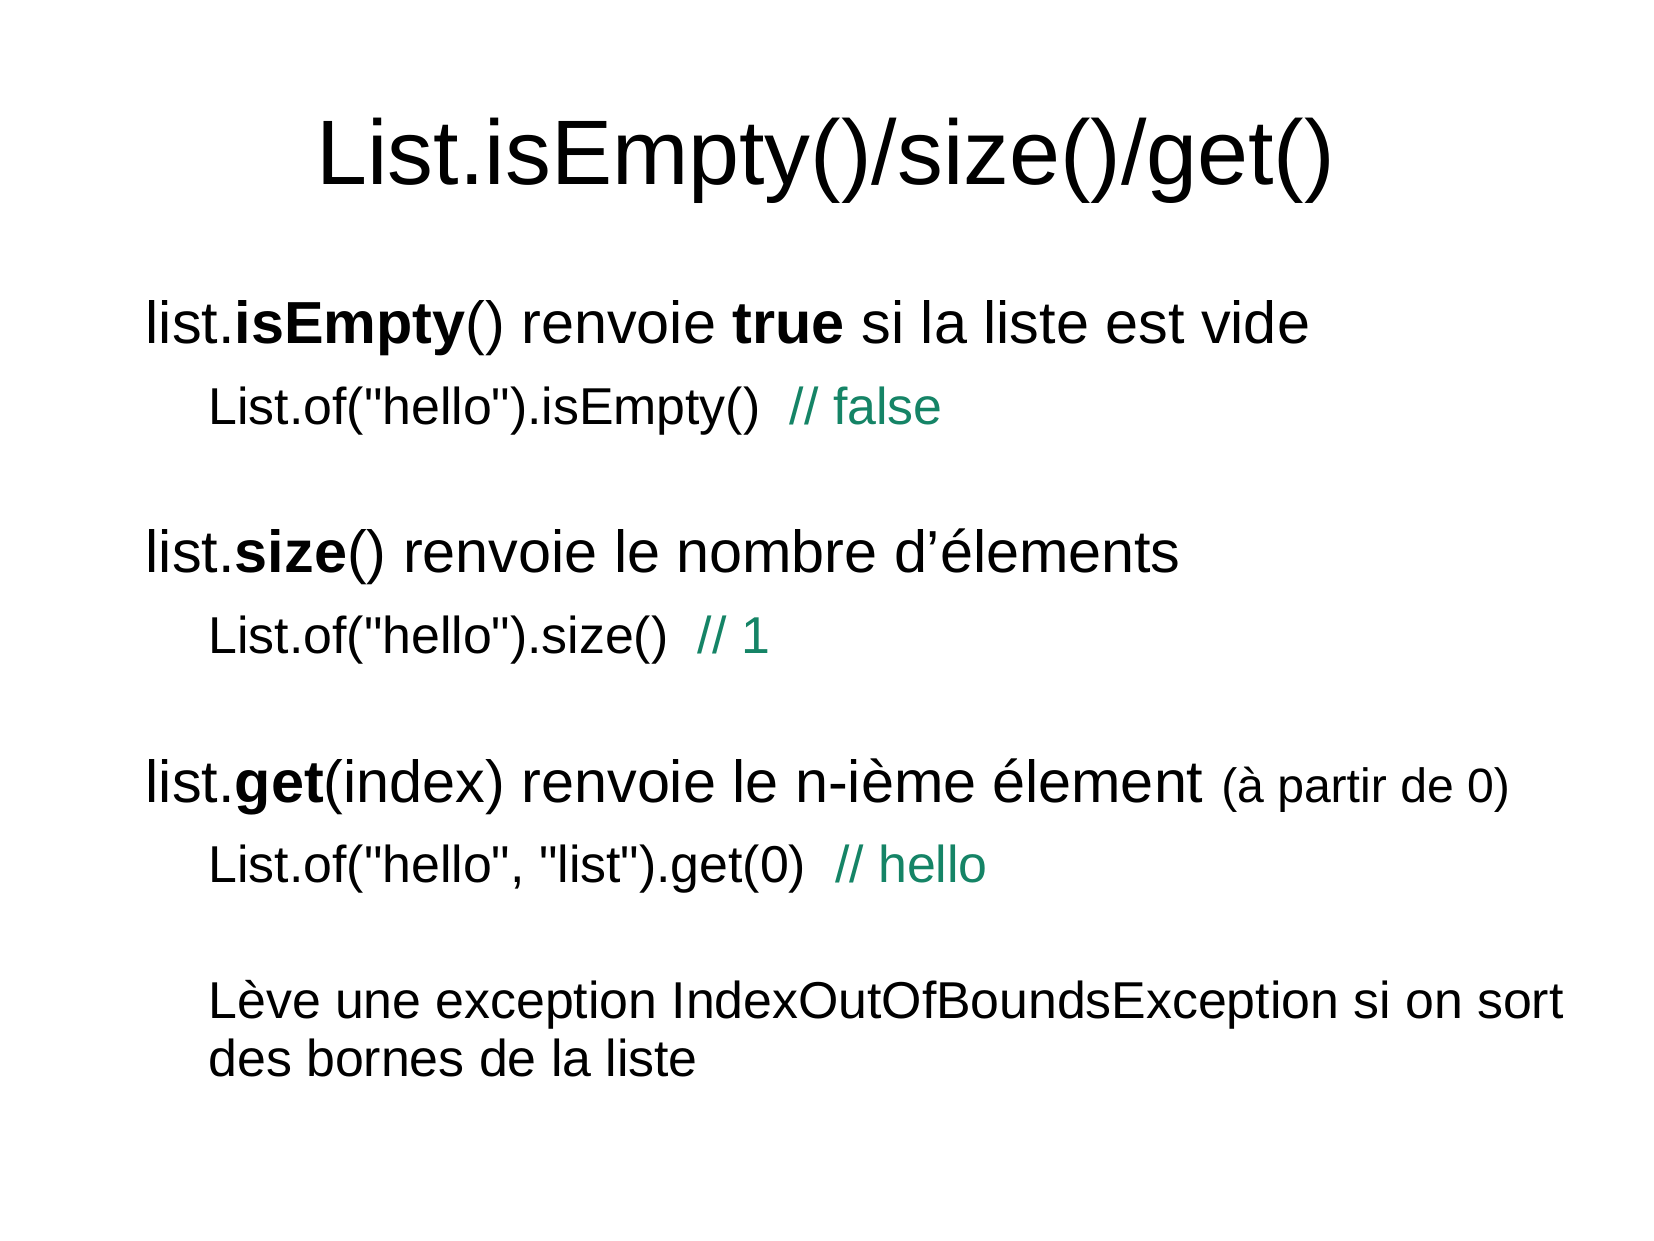

# List.isEmpty()/size()/get()
list.isEmpty() renvoie true si la liste est vide
List.of("hello").isEmpty() // false
list.size() renvoie le nombre d’élements
List.of("hello").size() // 1
list.get(index) renvoie le n-ième élement (à partir de 0)
List.of("hello", "list").get(0) // hello
Lève une exception IndexOutOfBoundsException si on sort des bornes de la liste